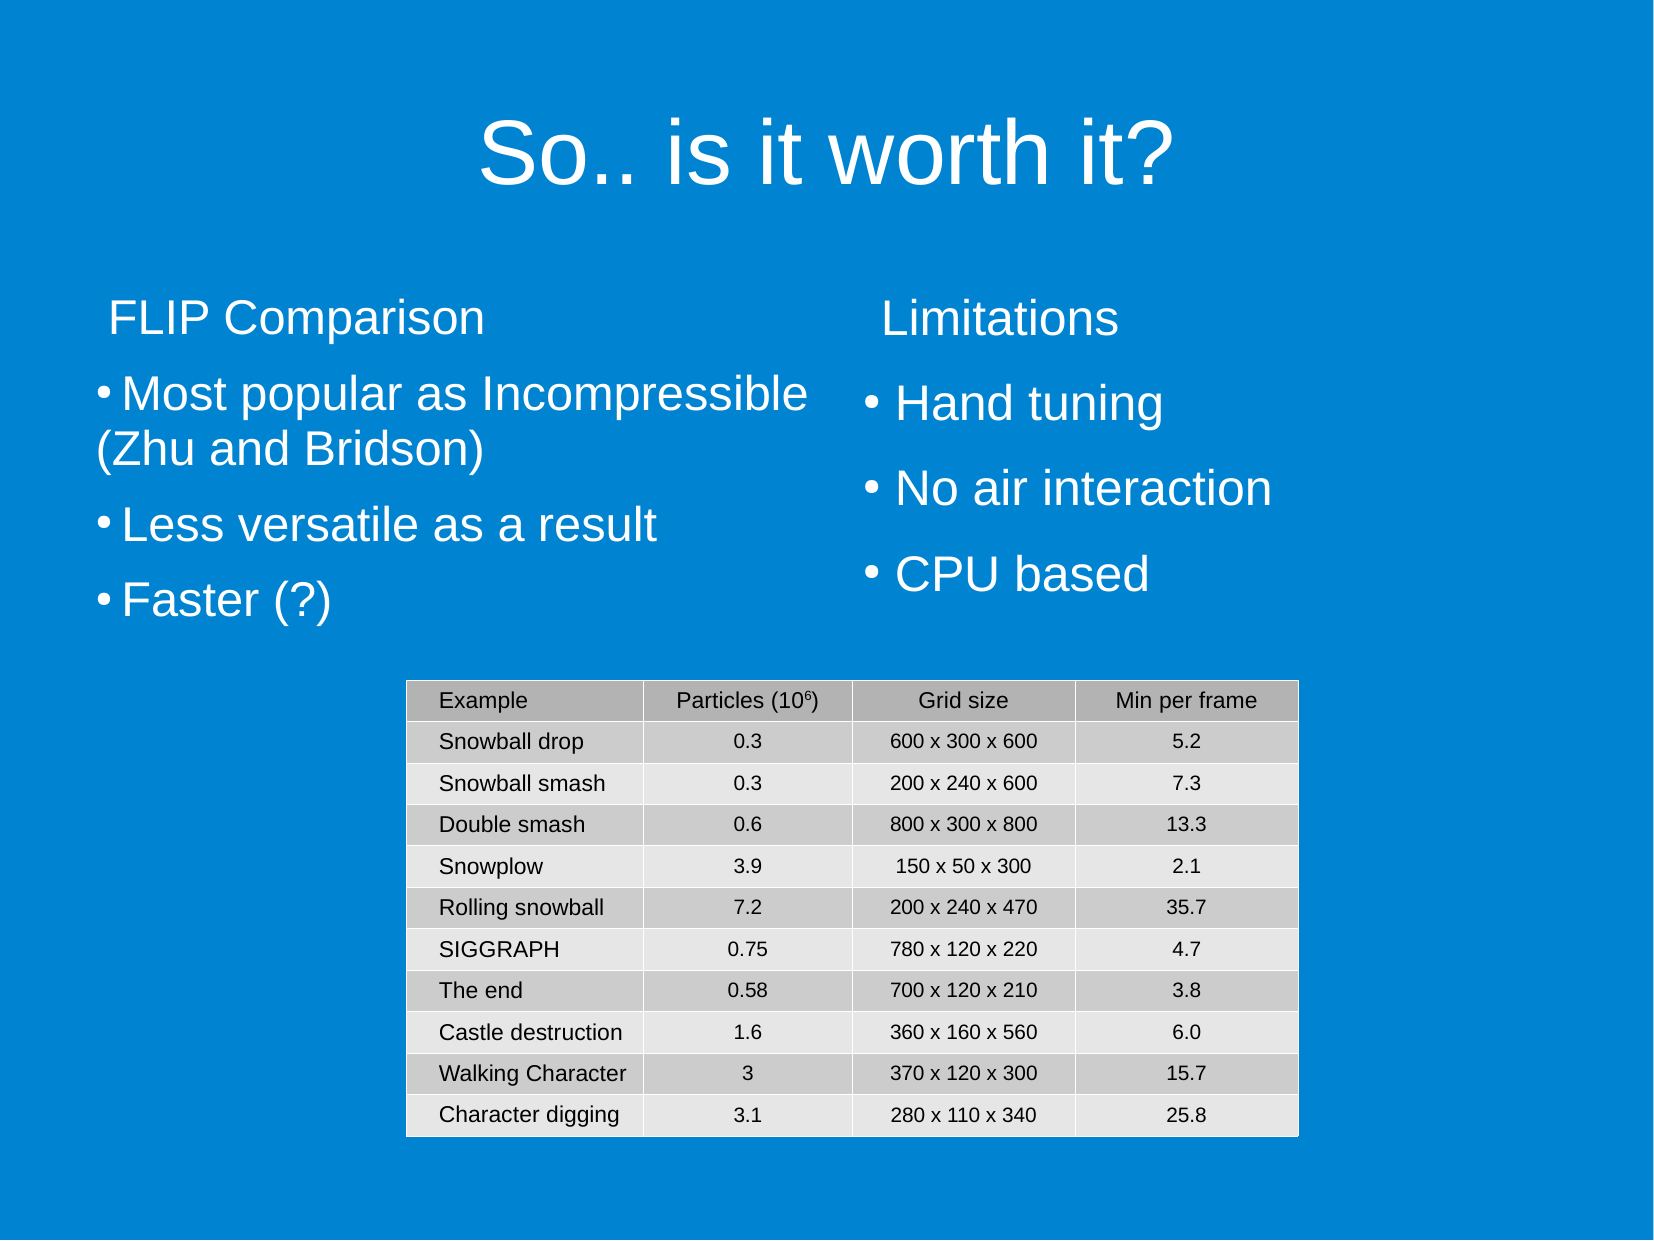

# So.. is it worth it?
FLIP Comparison
 Most popular as Incompressible (Zhu and Bridson)
 Less versatile as a result
 Faster (?)
Limitations
 Hand tuning
 No air interaction
 CPU based
| Example | Particles (106) | Grid size | Min per frame |
| --- | --- | --- | --- |
| Snowball drop | 0.3 | 600 x 300 x 600 | 5.2 |
| Snowball smash | 0.3 | 200 x 240 x 600 | 7.3 |
| Double smash | 0.6 | 800 x 300 x 800 | 13.3 |
| Snowplow | 3.9 | 150 x 50 x 300 | 2.1 |
| Rolling snowball | 7.2 | 200 x 240 x 470 | 35.7 |
| SIGGRAPH | 0.75 | 780 x 120 x 220 | 4.7 |
| The end | 0.58 | 700 x 120 x 210 | 3.8 |
| Castle destruction | 1.6 | 360 x 160 x 560 | 6.0 |
| Walking Character | 3 | 370 x 120 x 300 | 15.7 |
| Character digging | 3.1 | 280 x 110 x 340 | 25.8 |